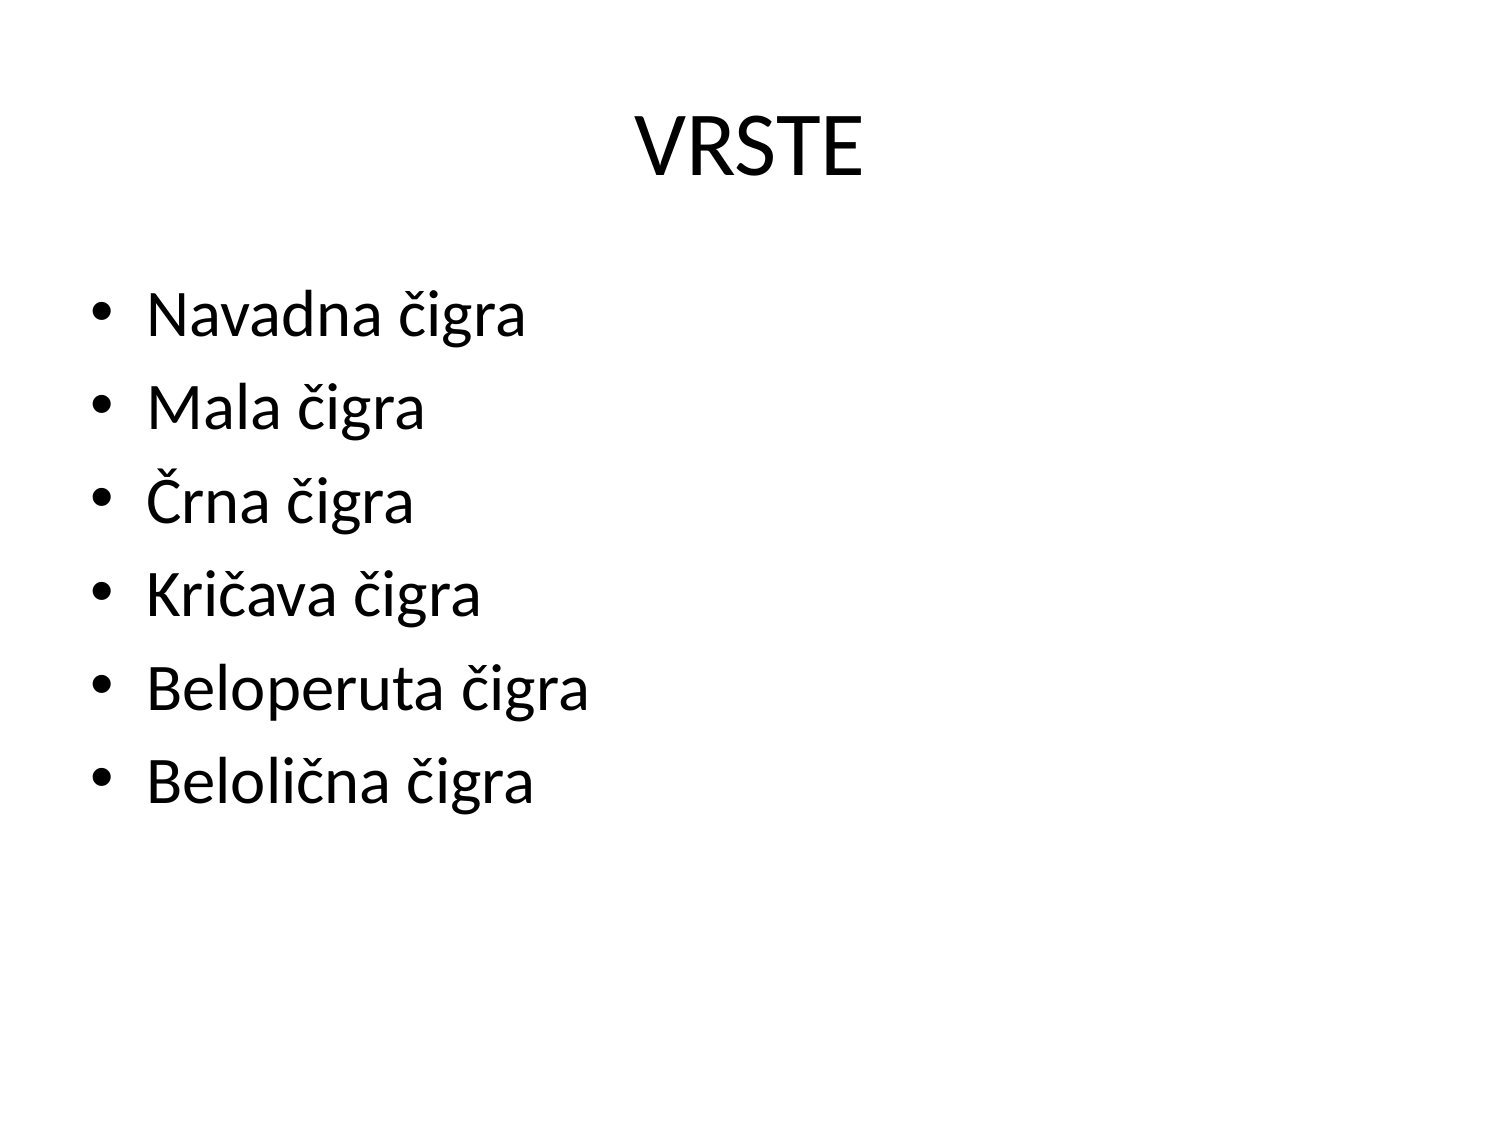

# VRSTE
Navadna čigra
Mala čigra
Črna čigra
Kričava čigra
Beloperuta čigra
Belolična čigra